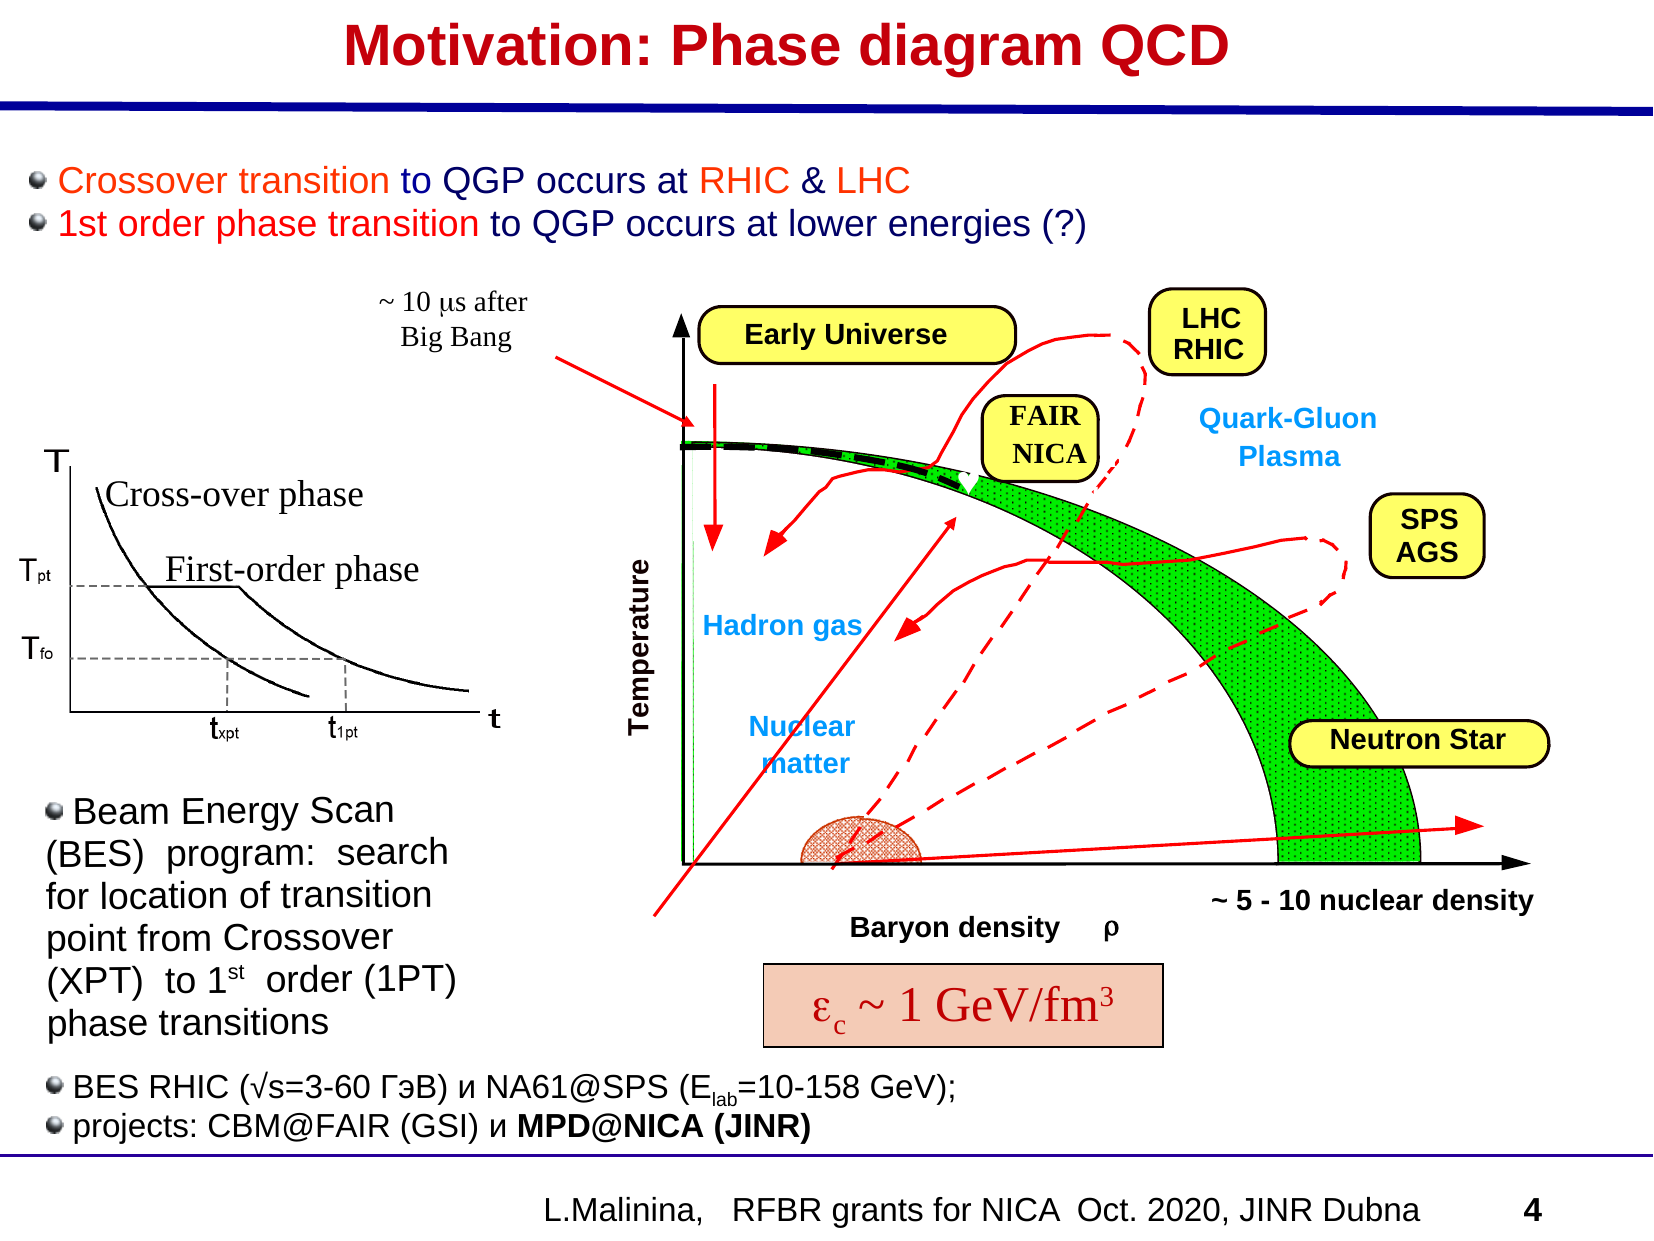

# Motivation: Phase diagram QCD
 Crossover transition to QGP occurs at RHIC & LHC
 1st order phase transition to QGP occurs at lower energies (?)
~ 10 s after
 Big Bang
LHC
Early Universe
RHIC
Temperature
Baryon density
“crossover”
FAIR
Quark-Gluon
 Plasma
Hadron gas
Nuclear
matter
Critical point?
NICA
♥
Cross-over phase
1-st order transtion
SPS
AGS
First-order phase
Neutron Star
 Beam Energy Scan (BES) program: search for location of transition point from Crossover (XPT) to 1st order (1PT) phase transitions
~ 5 - 10 nuclear density

c ~ 1 GeV/fm3
 BES RHIC (√s=3-60 ГэВ) и NA61@SPS (Elab=10-158 GeV);
 projects: CBM@FAIR (GSI) и MPD@NICA (JINR)
 L.Malinina, RFBR grants for NICA Oct. 2020, JINR Dubna